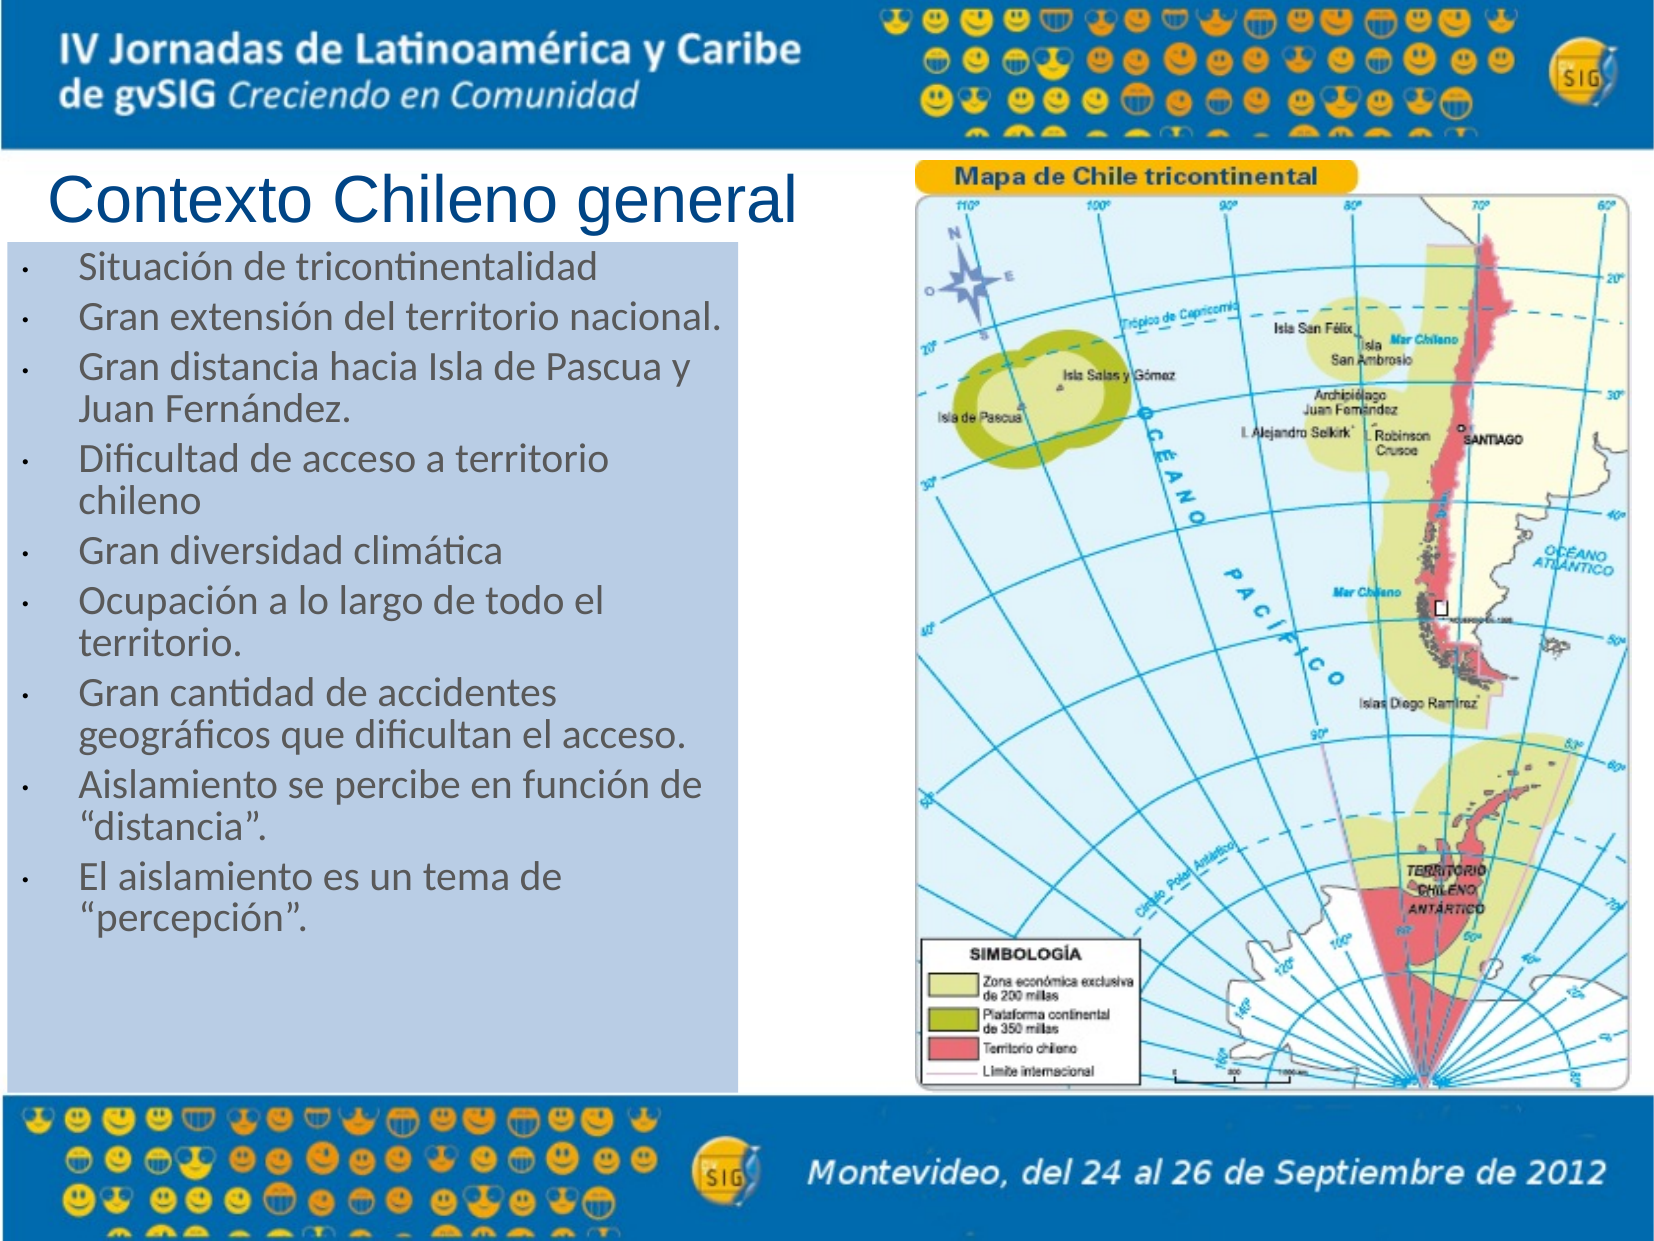

# Contexto Chileno general
Situación de tricontinentalidad
Gran extensión del territorio nacional.
Gran distancia hacia Isla de Pascua y Juan Fernández.
Dificultad de acceso a territorio chileno
Gran diversidad climática
Ocupación a lo largo de todo el territorio.
Gran cantidad de accidentes geográficos que dificultan el acceso.
Aislamiento se percibe en función de “distancia”.
El aislamiento es un tema de “percepción”.